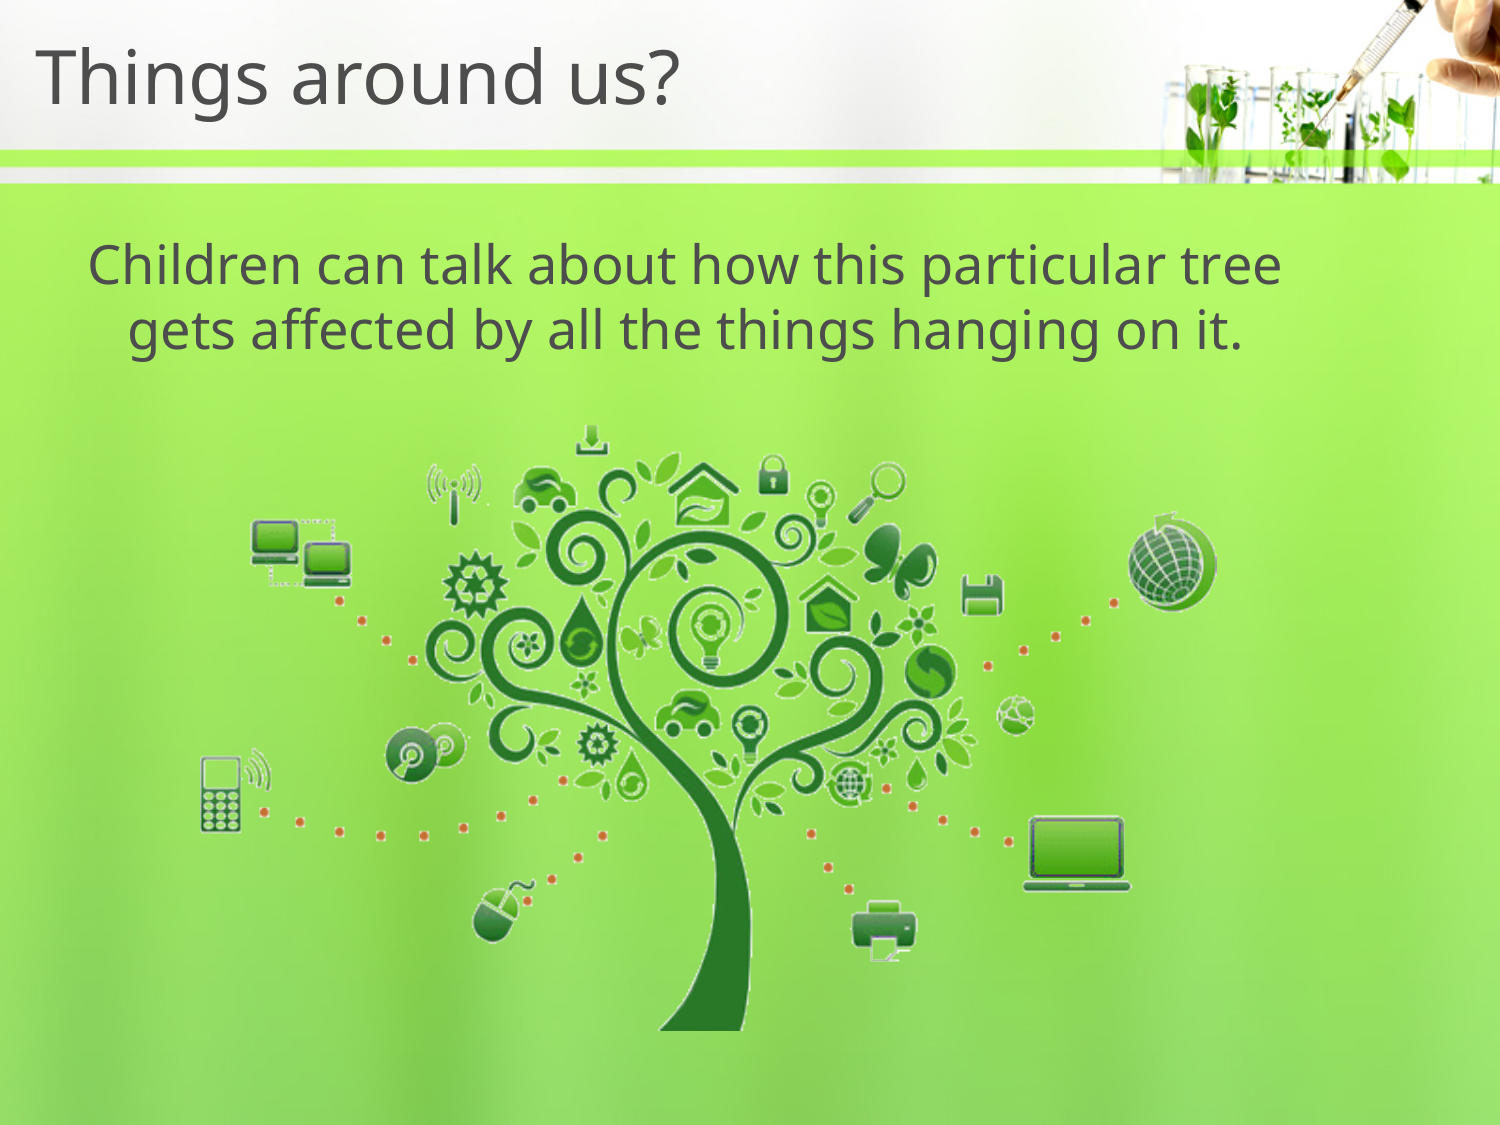

# Things around us?
Children can talk about how this particular tree gets affected by all the things hanging on it.